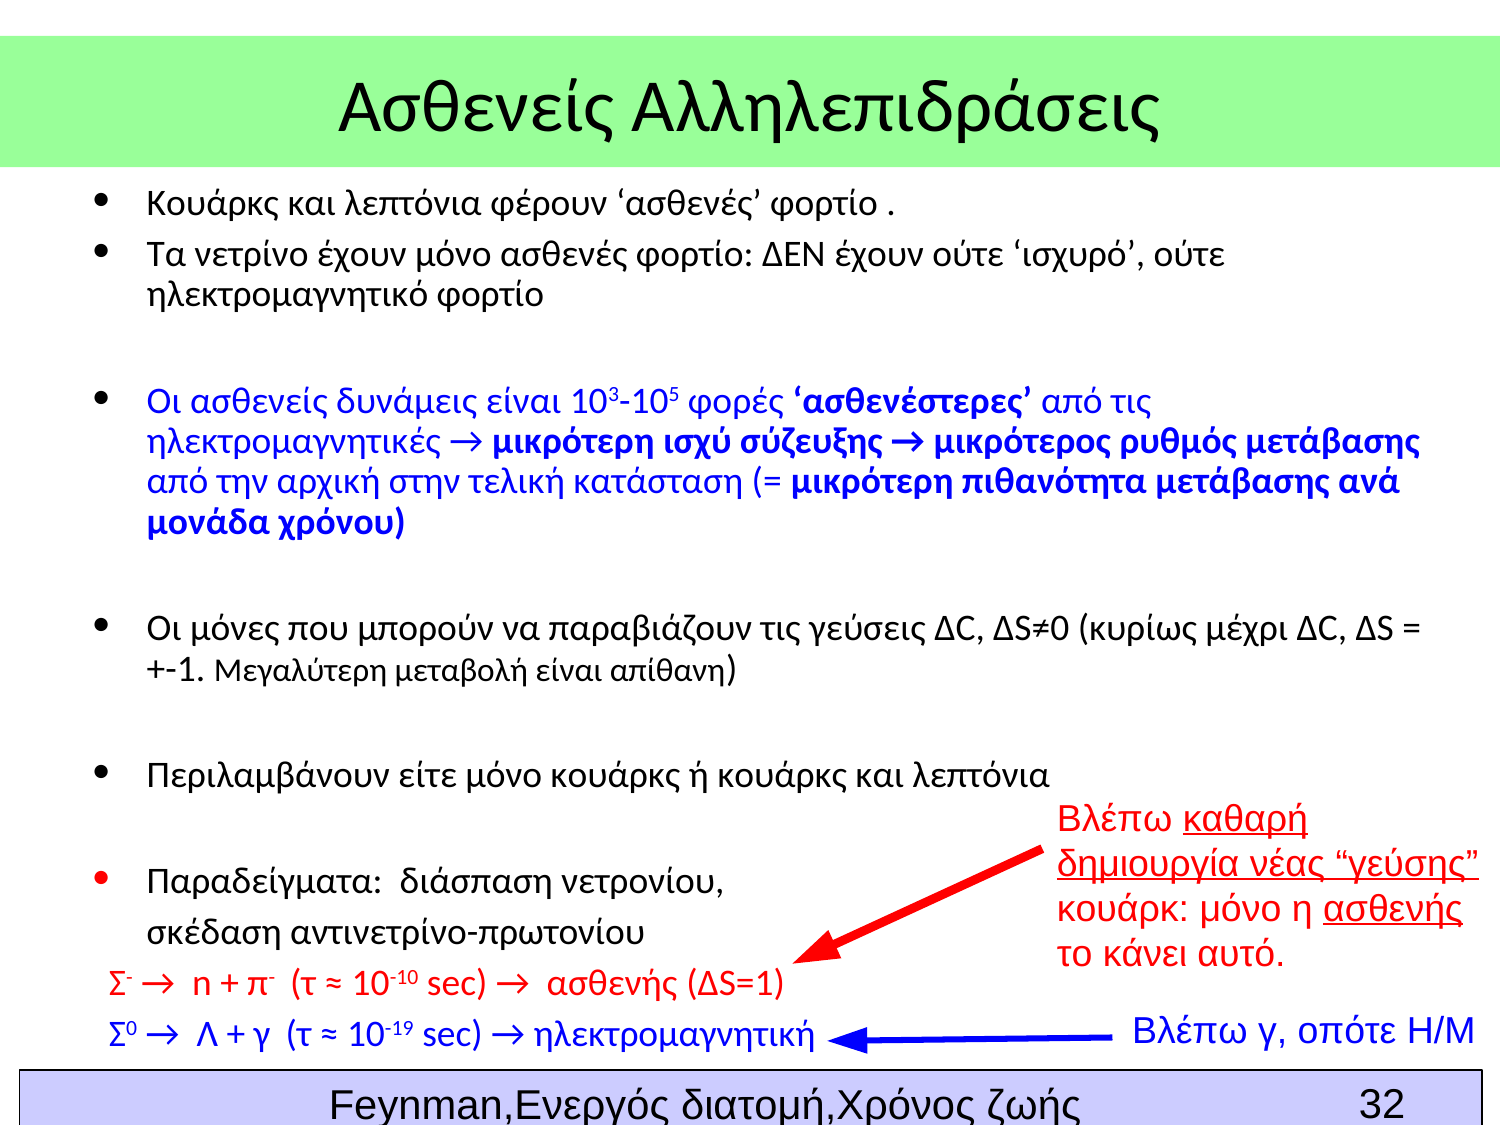

Ασθενείς Αλληλεπιδράσεις
Κουάρκς και λεπτόνια φέρουν ‘ασθενές’ φορτίο .
Τα νετρίνο έχουν μόνο ασθενές φορτίο: ΔΕΝ έχουν ούτε ‘ισχυρό’, ούτε ηλεκτρομαγνητικό φορτίο
Οι ασθενείς δυνάμεις είναι 103-105 φορές ‘ασθενέστερες’ από τις ηλεκτρομαγνητικές → μικρότερη ισχύ σύζευξης → μικρότερος ρυθμός μετάβασης από την αρχική στην τελική κατάσταση (= μικρότερη πιθανότητα μετάβασης ανά μονάδα χρόνου)
Οι μόνες που μπορούν να παραβιάζουν τις γεύσεις ΔC, ΔS≠0 (κυρίως μέχρι ΔC, ΔS = +-1. Μεγαλύτερη μεταβολή είναι απίθανη)
Περιλαμβάνουν είτε μόνο κουάρκς ή κουάρκς και λεπτόνια
Παραδείγματα: διάσπαση νετρονίου,
σκέδαση αντινετρίνο-πρωτονίου
 Σ- → n + π- (τ ≈ 10-10 sec) → ασθενής (ΔS=1)
 Σ0 → Λ + γ (τ ≈ 10-19 sec) → ηλεκτρομαγνητική
Βλέπω καθαρή δημιουργία νέας “γεύσης” κουάρκ: μόνο η ασθενής το κάνει αυτό.
Βλέπω γ, οπότε Η/Μ
32
Feynman,Eνεργός διατομή,Xρόνος ζωής